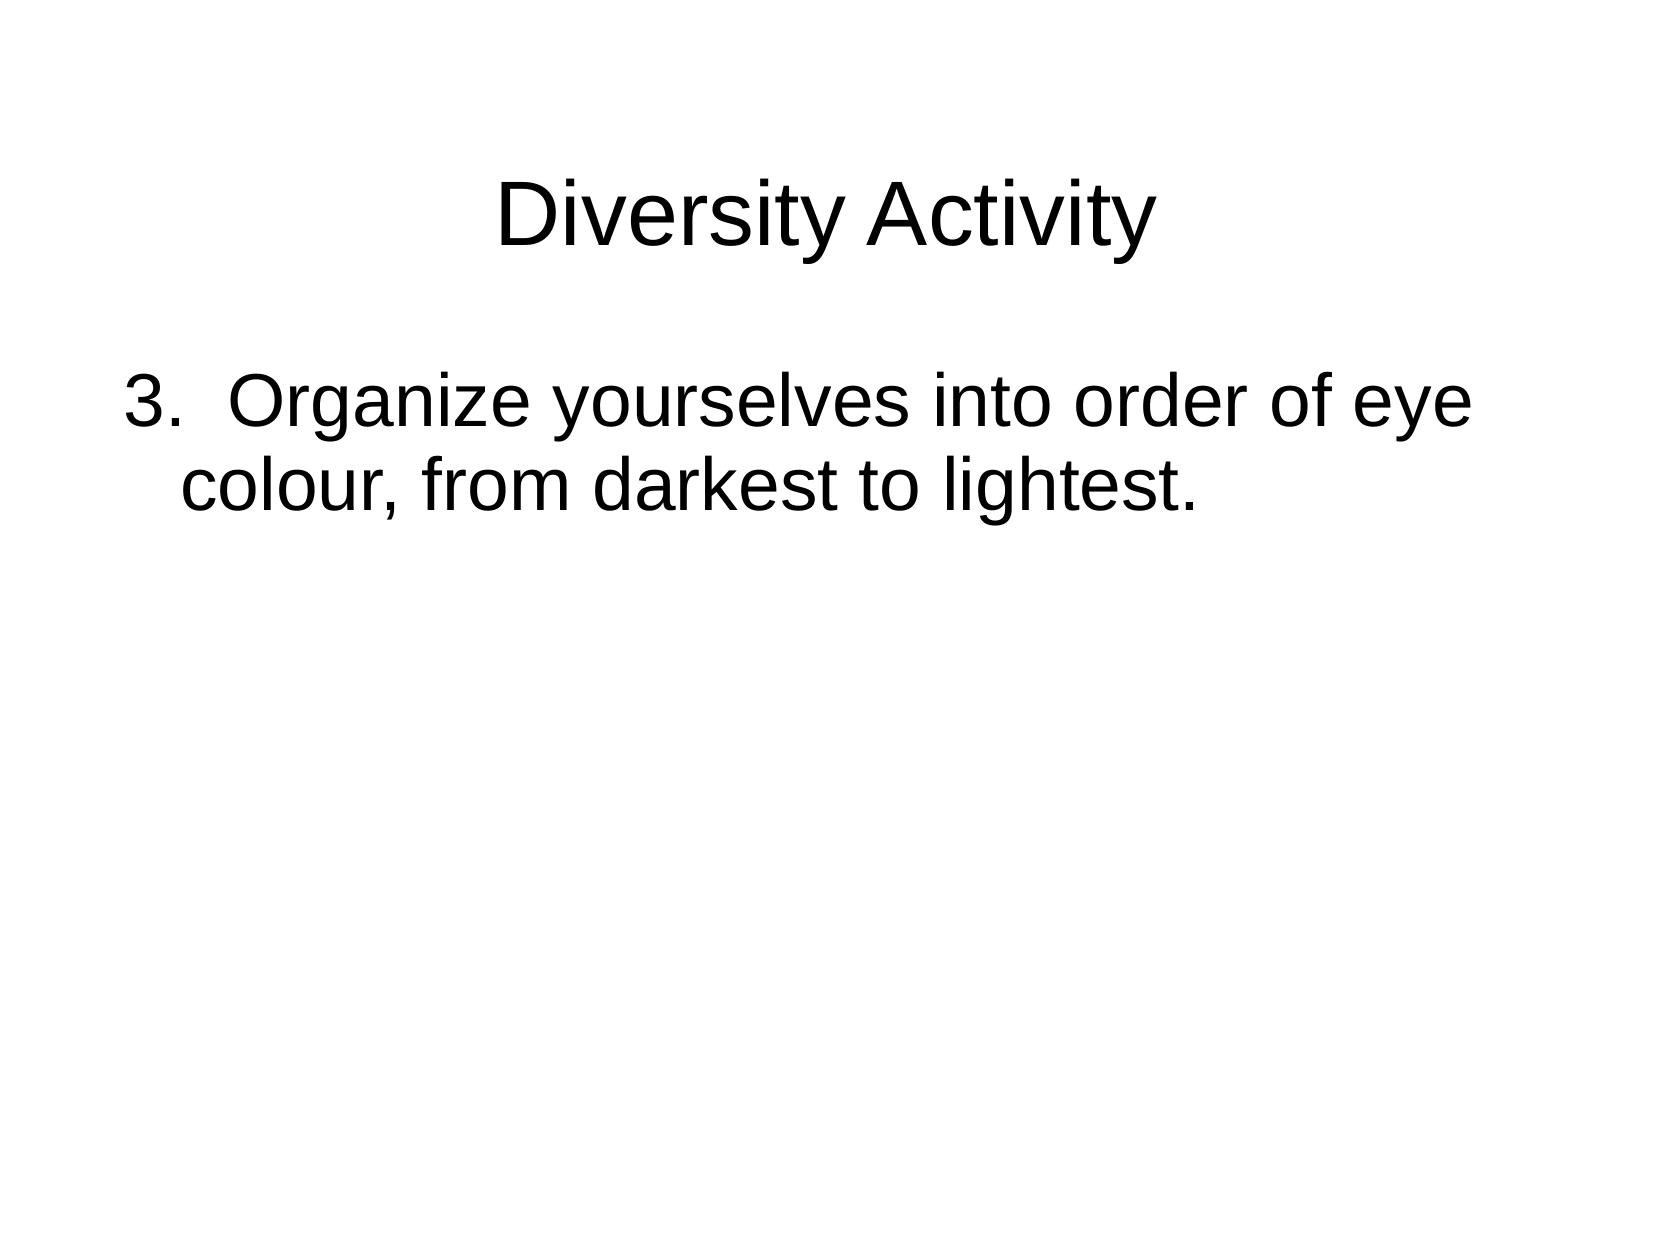

Diversity Activity
# 3. Organize yourselves into order of eye colour, from darkest to lightest.